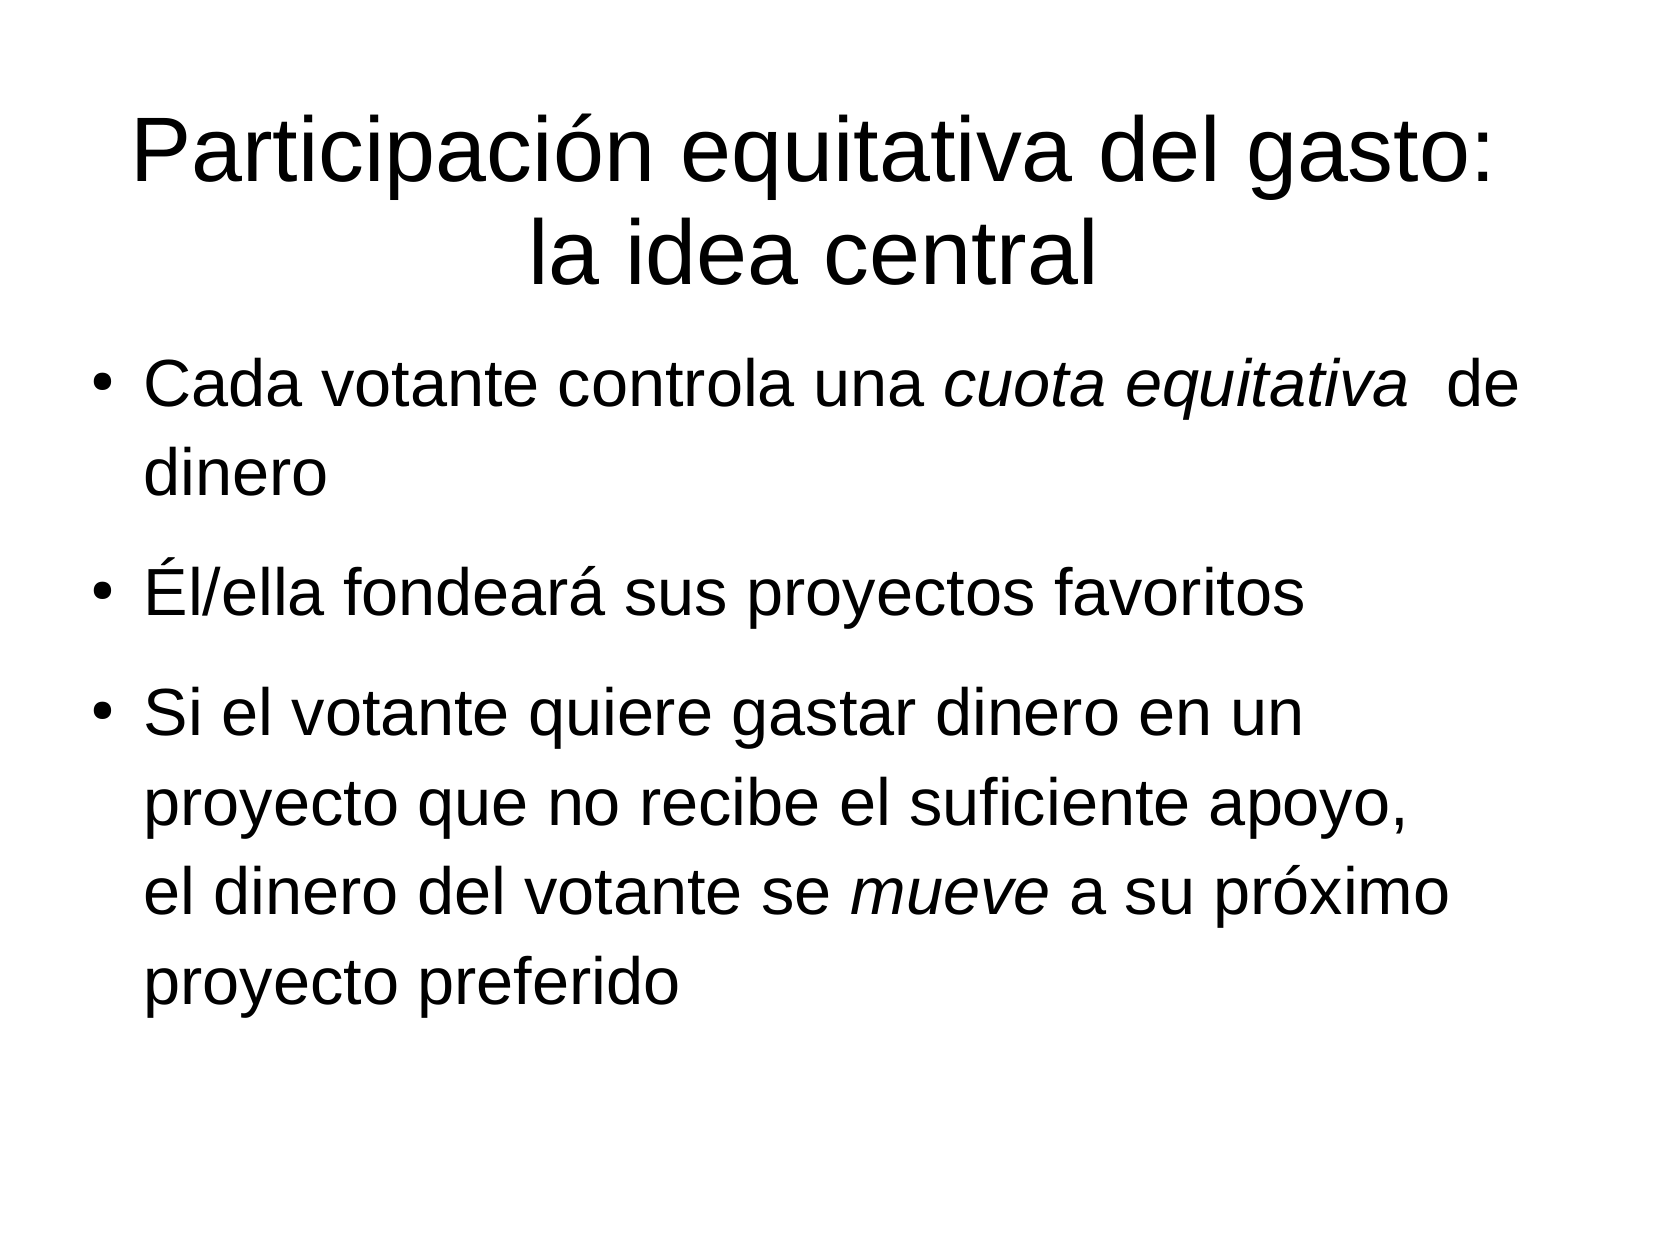

# Participación equitativa del gasto: la idea central
Cada votante controla una cuota equitativa de dinero
Él/ella fondeará sus proyectos favoritos
Si el votante quiere gastar dinero en un proyecto que no recibe el suficiente apoyo,
el dinero del votante se mueve a su próximo proyecto preferido